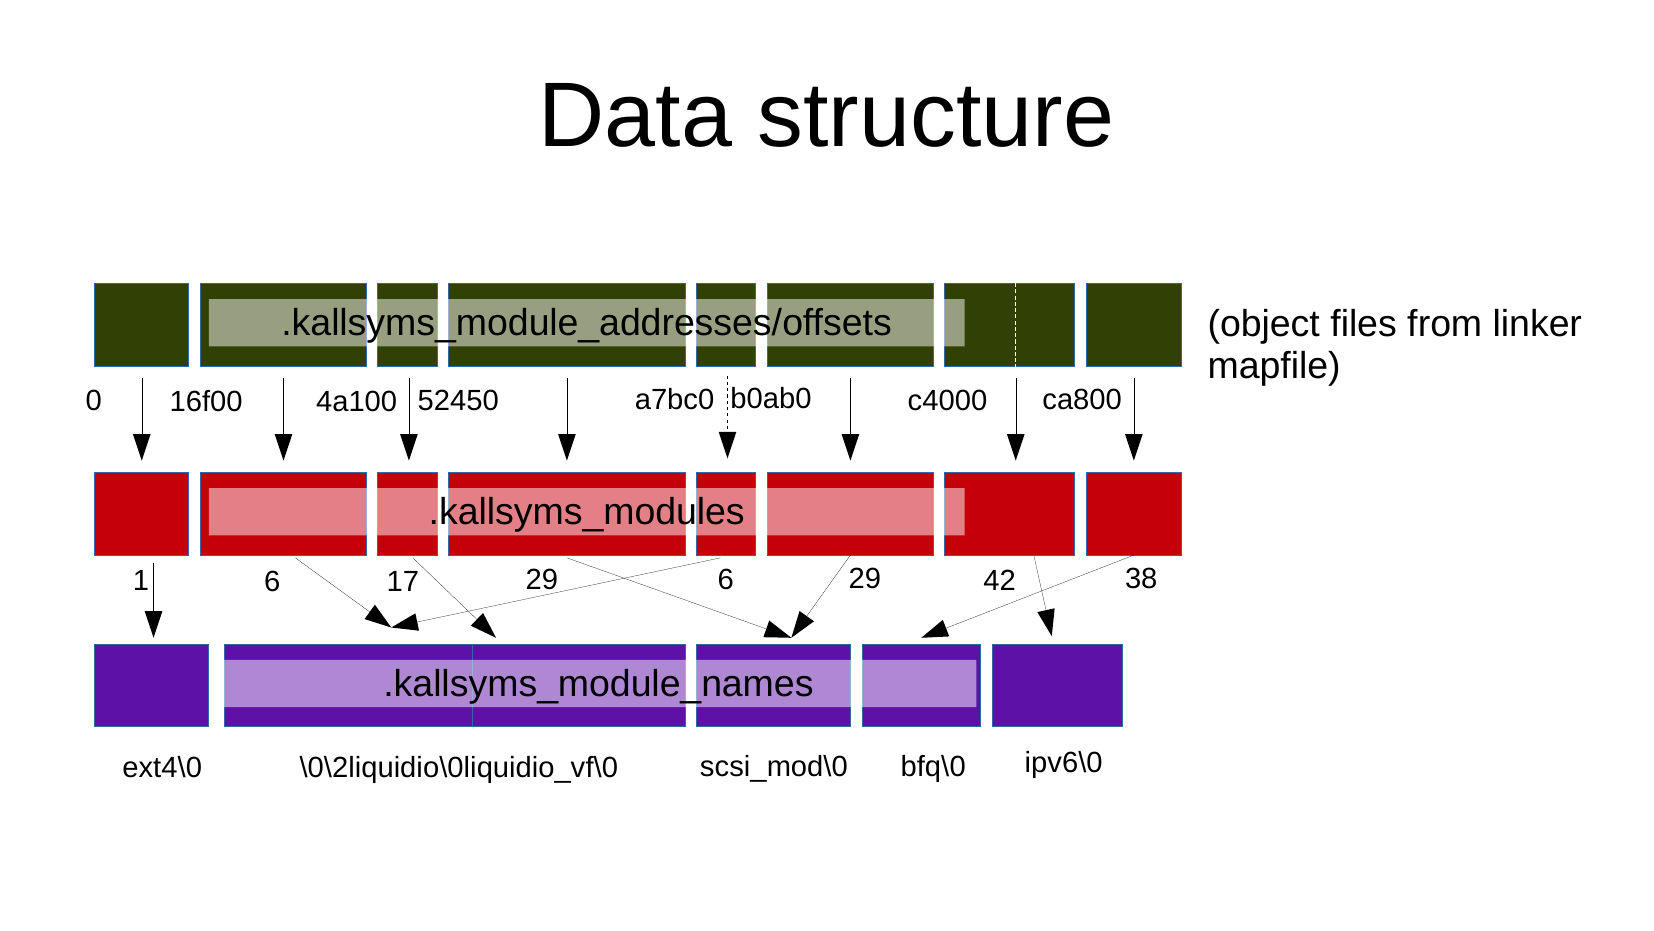

# Data structure
(object files from linker mapfile)
.kallsyms_module_addresses/offsets
b0ab0
ca800
a7bc0
c4000
0
52450
4a100
16f00
.kallsyms_modules
29
38
6
29
42
1
17
6
.kallsyms_module_names
ipv6\0
bfq\0
scsi_mod\0
ext4\0
\0\2liquidio\0liquidio_vf\0